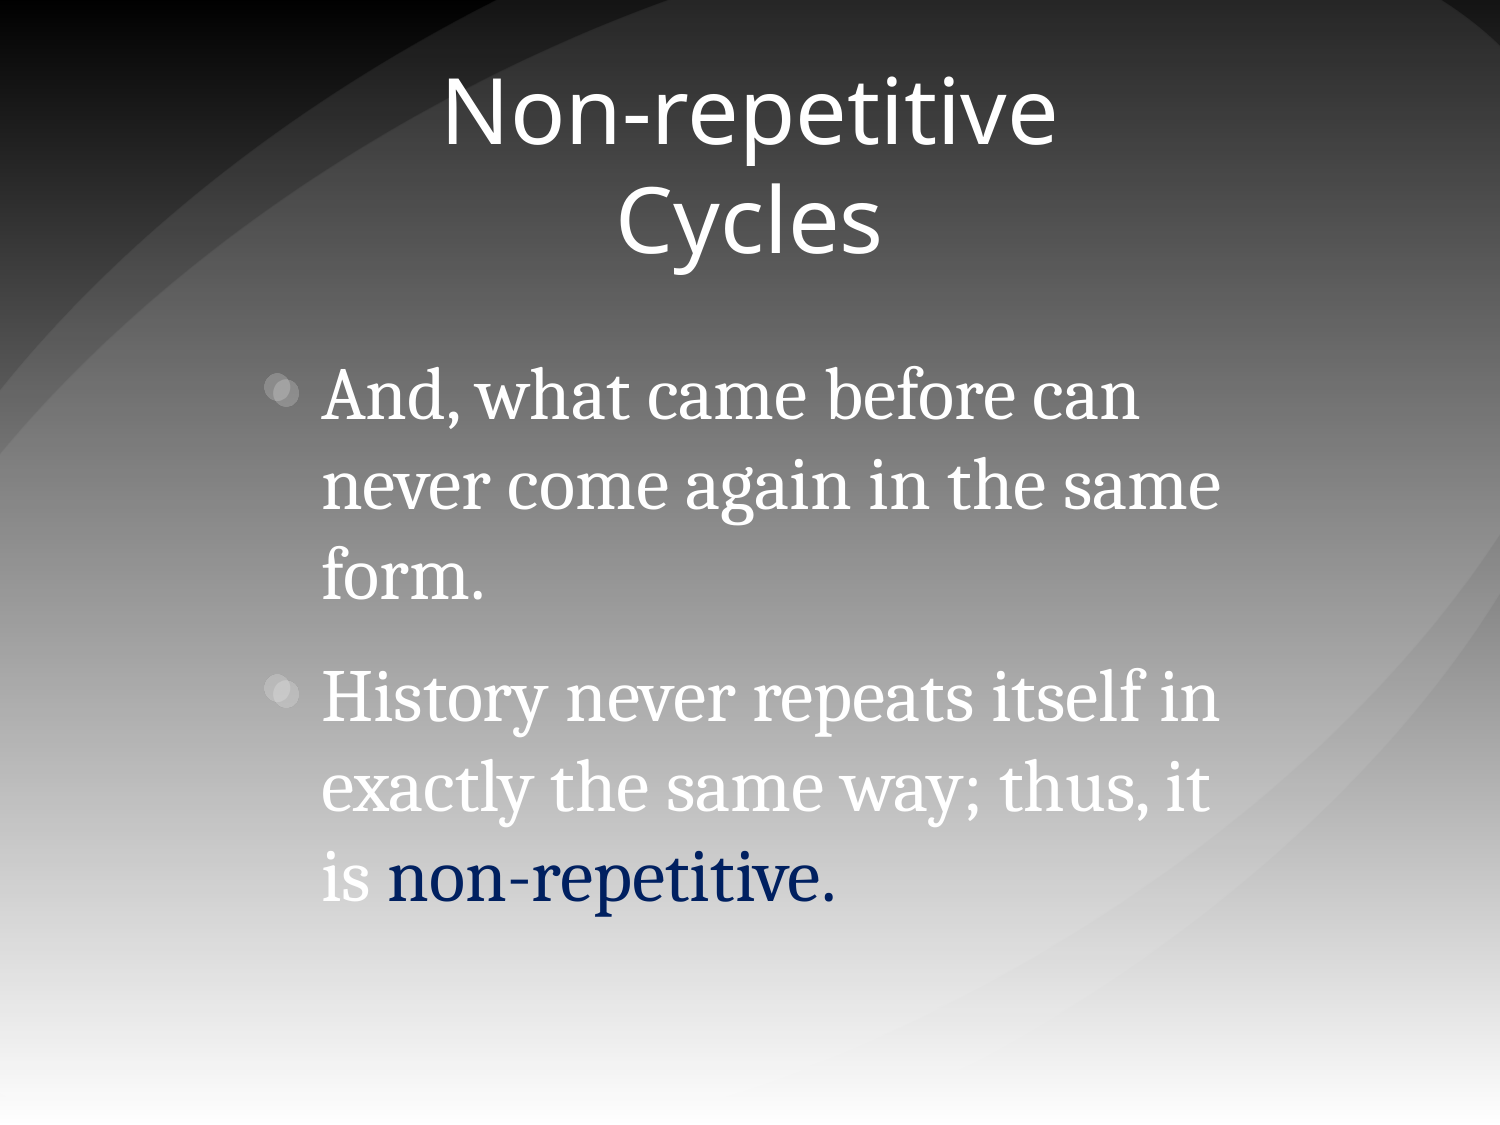

# Non-repetitive Cycles
And, what came before can never come again in the same form.
History never repeats itself in exactly the same way; thus, it is non-repetitive.